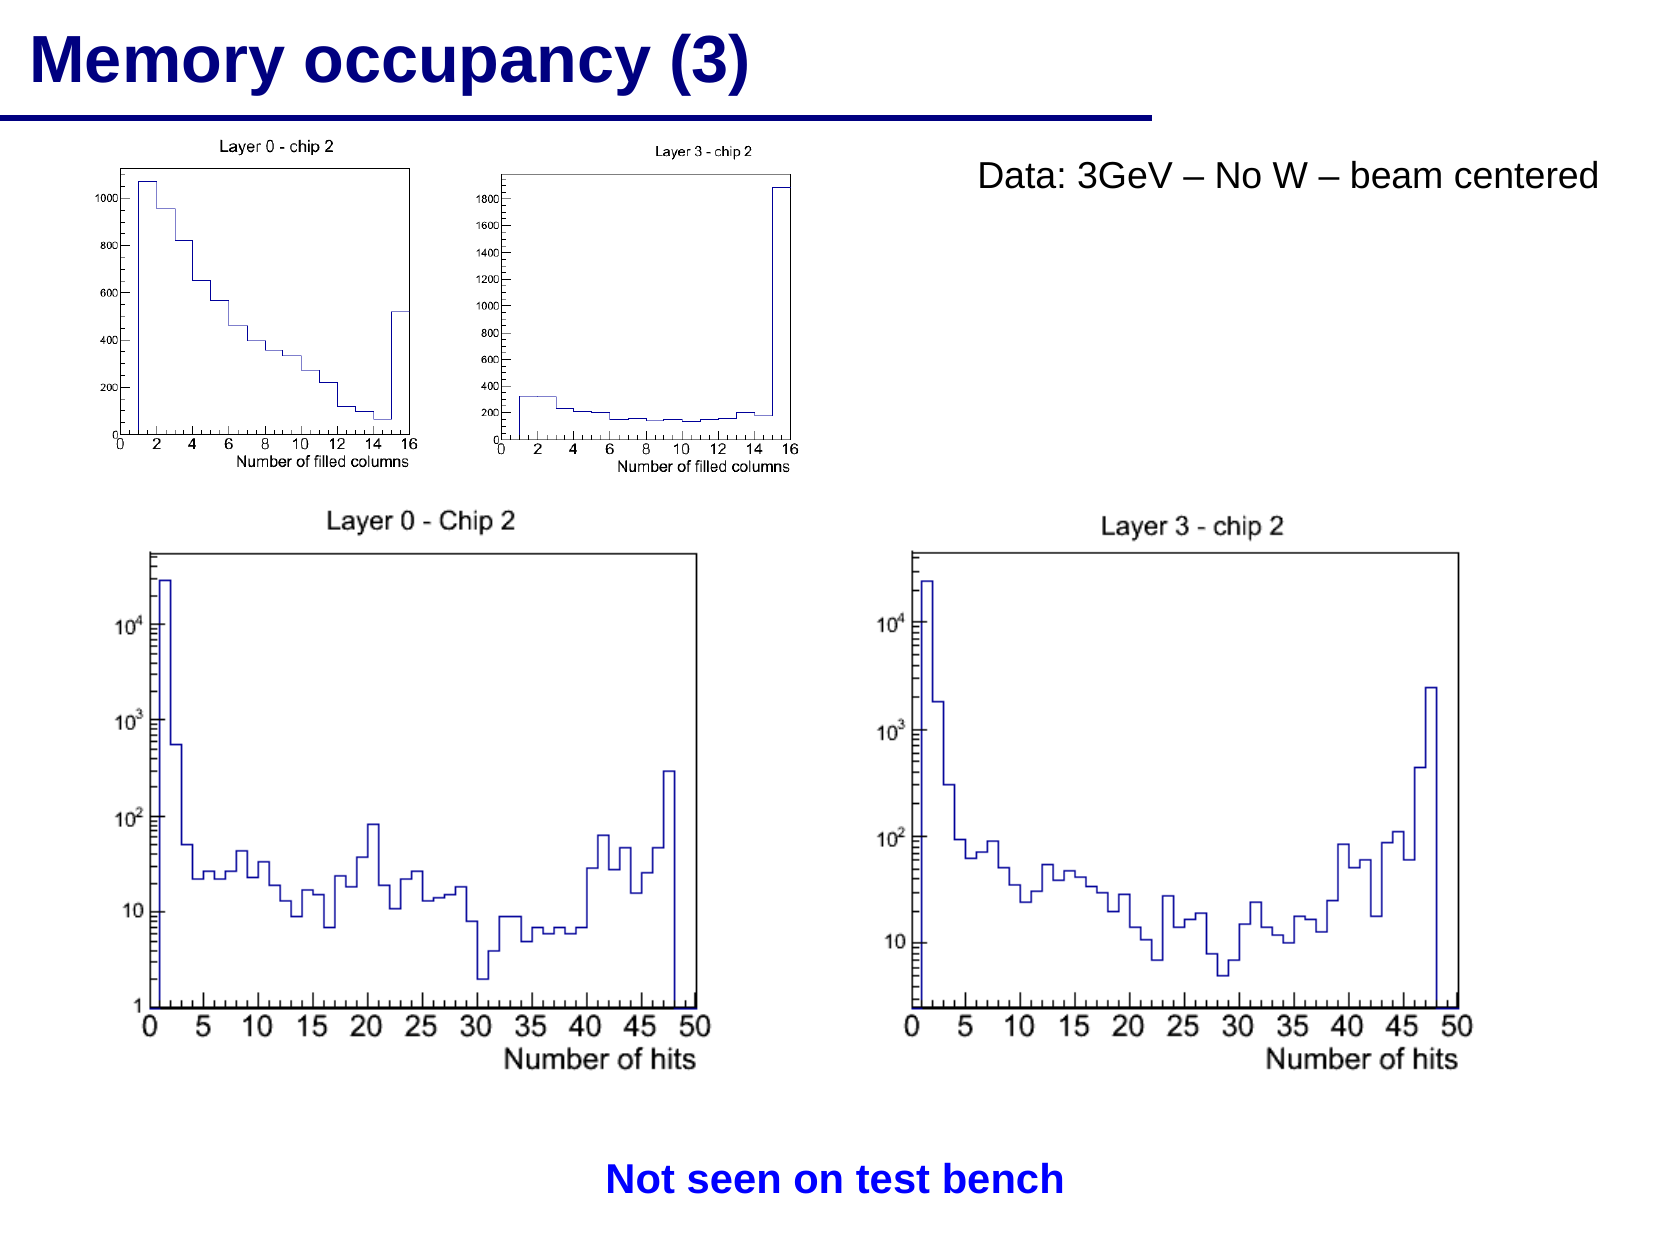

# Memory occupancy (3)
Data: 3GeV – No W – beam centered
Not seen on test bench